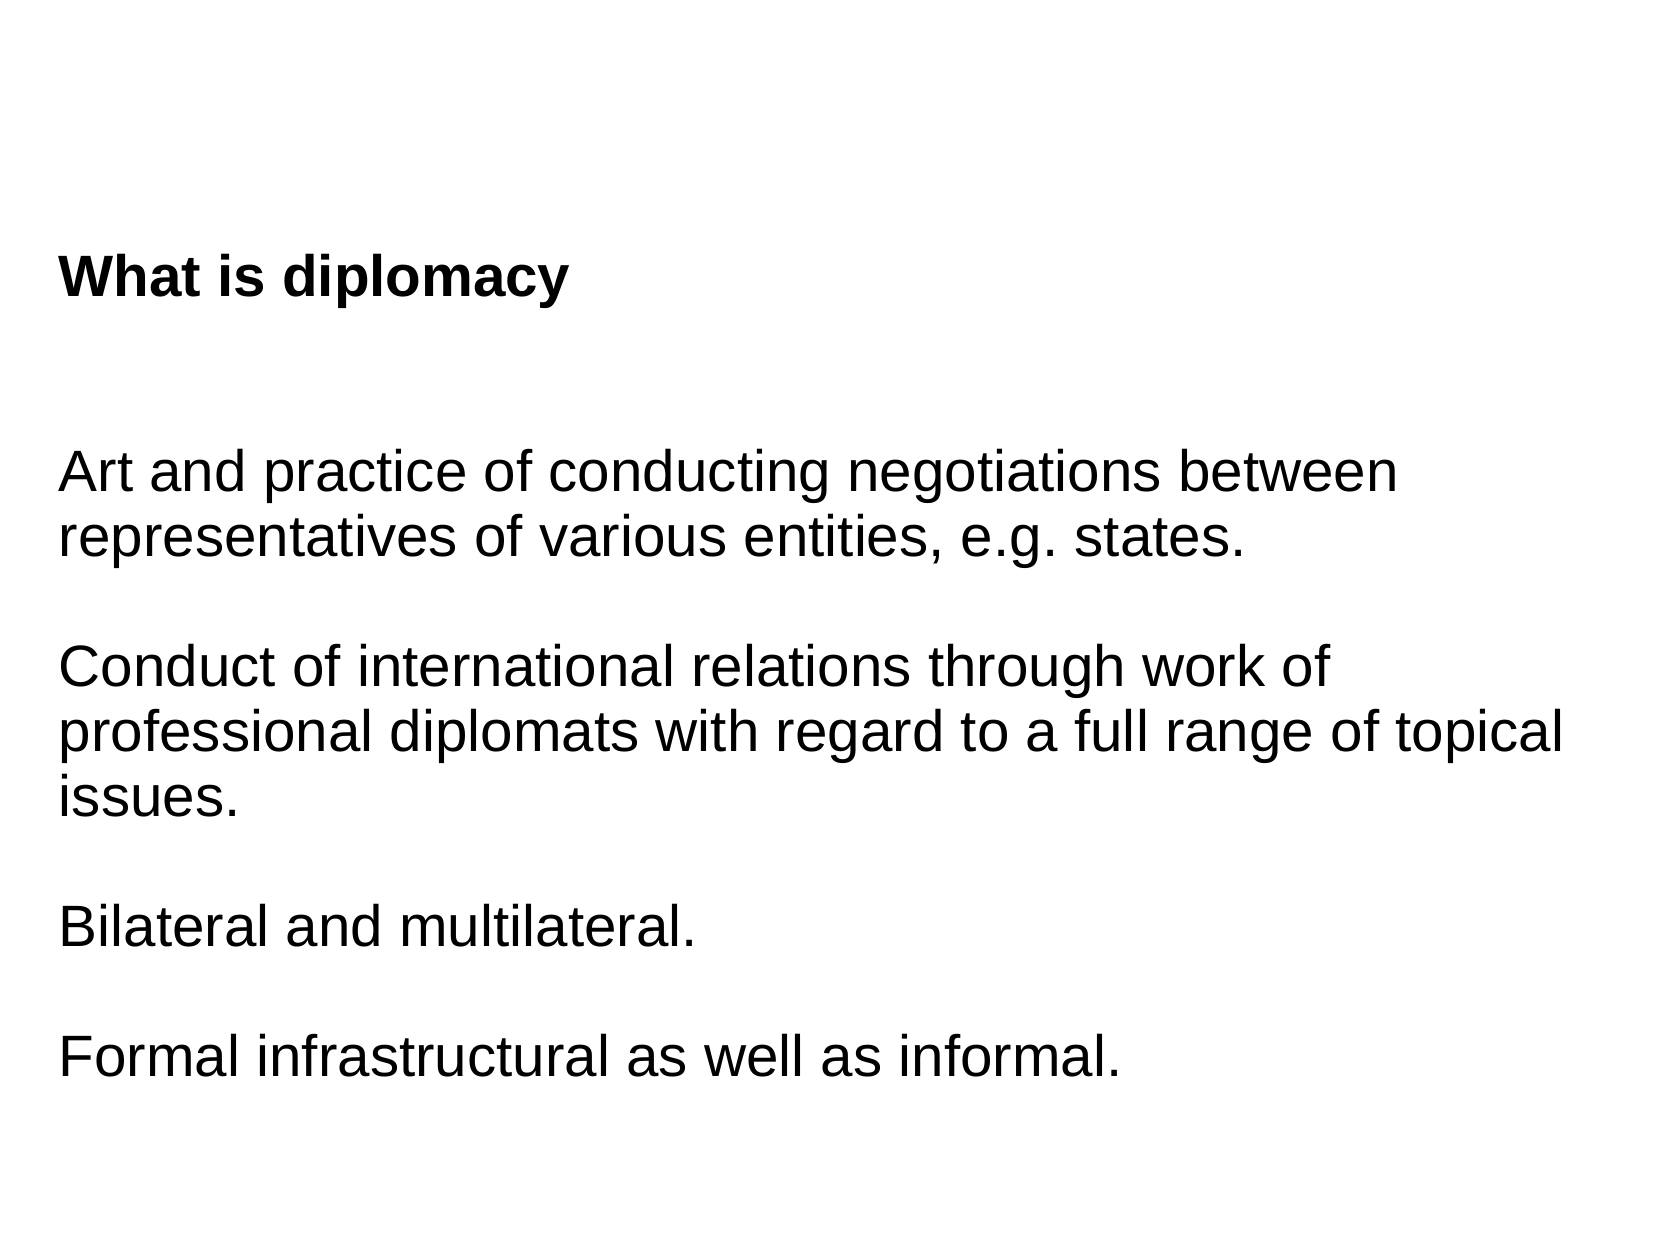

What is diplomacy
Art and practice of conducting negotiations between representatives of various entities, e.g. states.
Conduct of international relations through work of professional diplomats with regard to a full range of topical issues.
Bilateral and multilateral.
Formal infrastructural as well as informal.
#